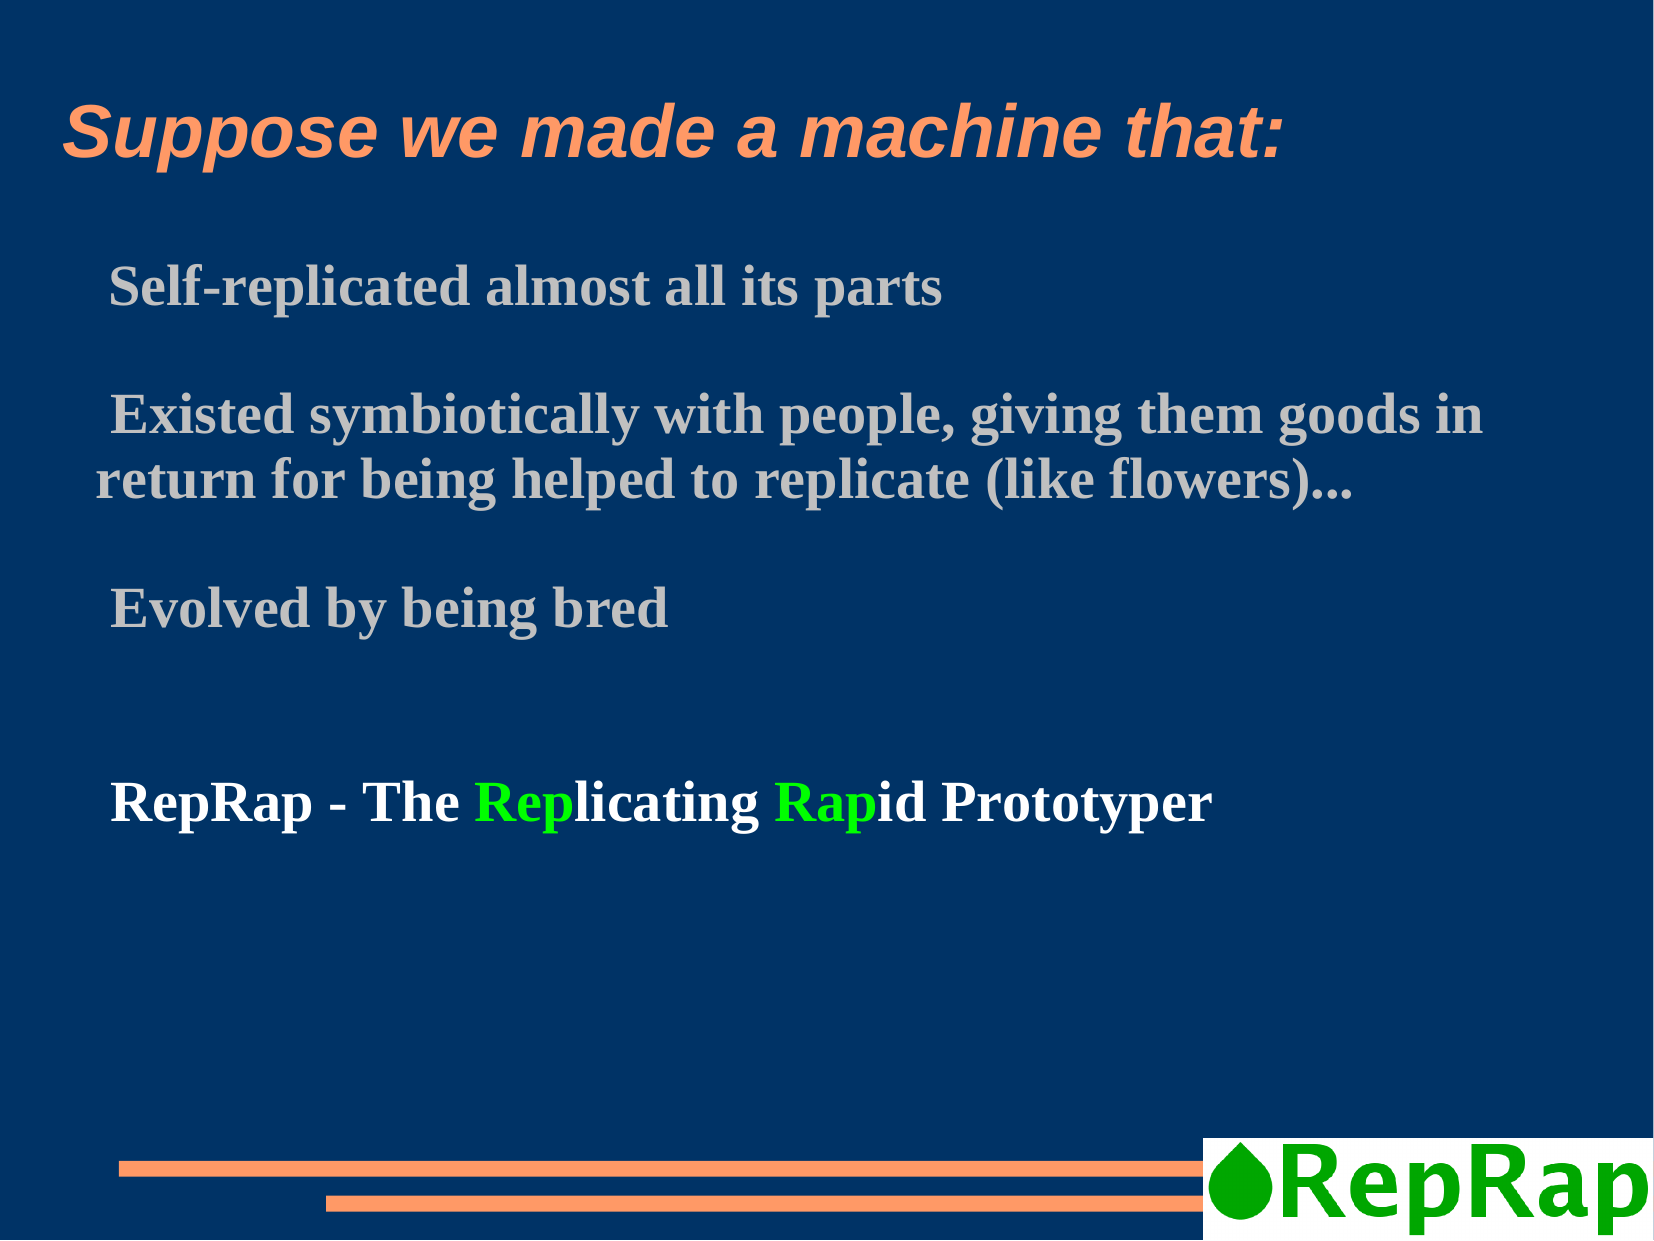

# Suppose we made a machine that:
 Self-replicated almost all its parts
 Existed symbiotically with people, giving them goods in return for being helped to replicate (like flowers)...
 Evolved by being bred
 RepRap - The Replicating Rapid Prototyper